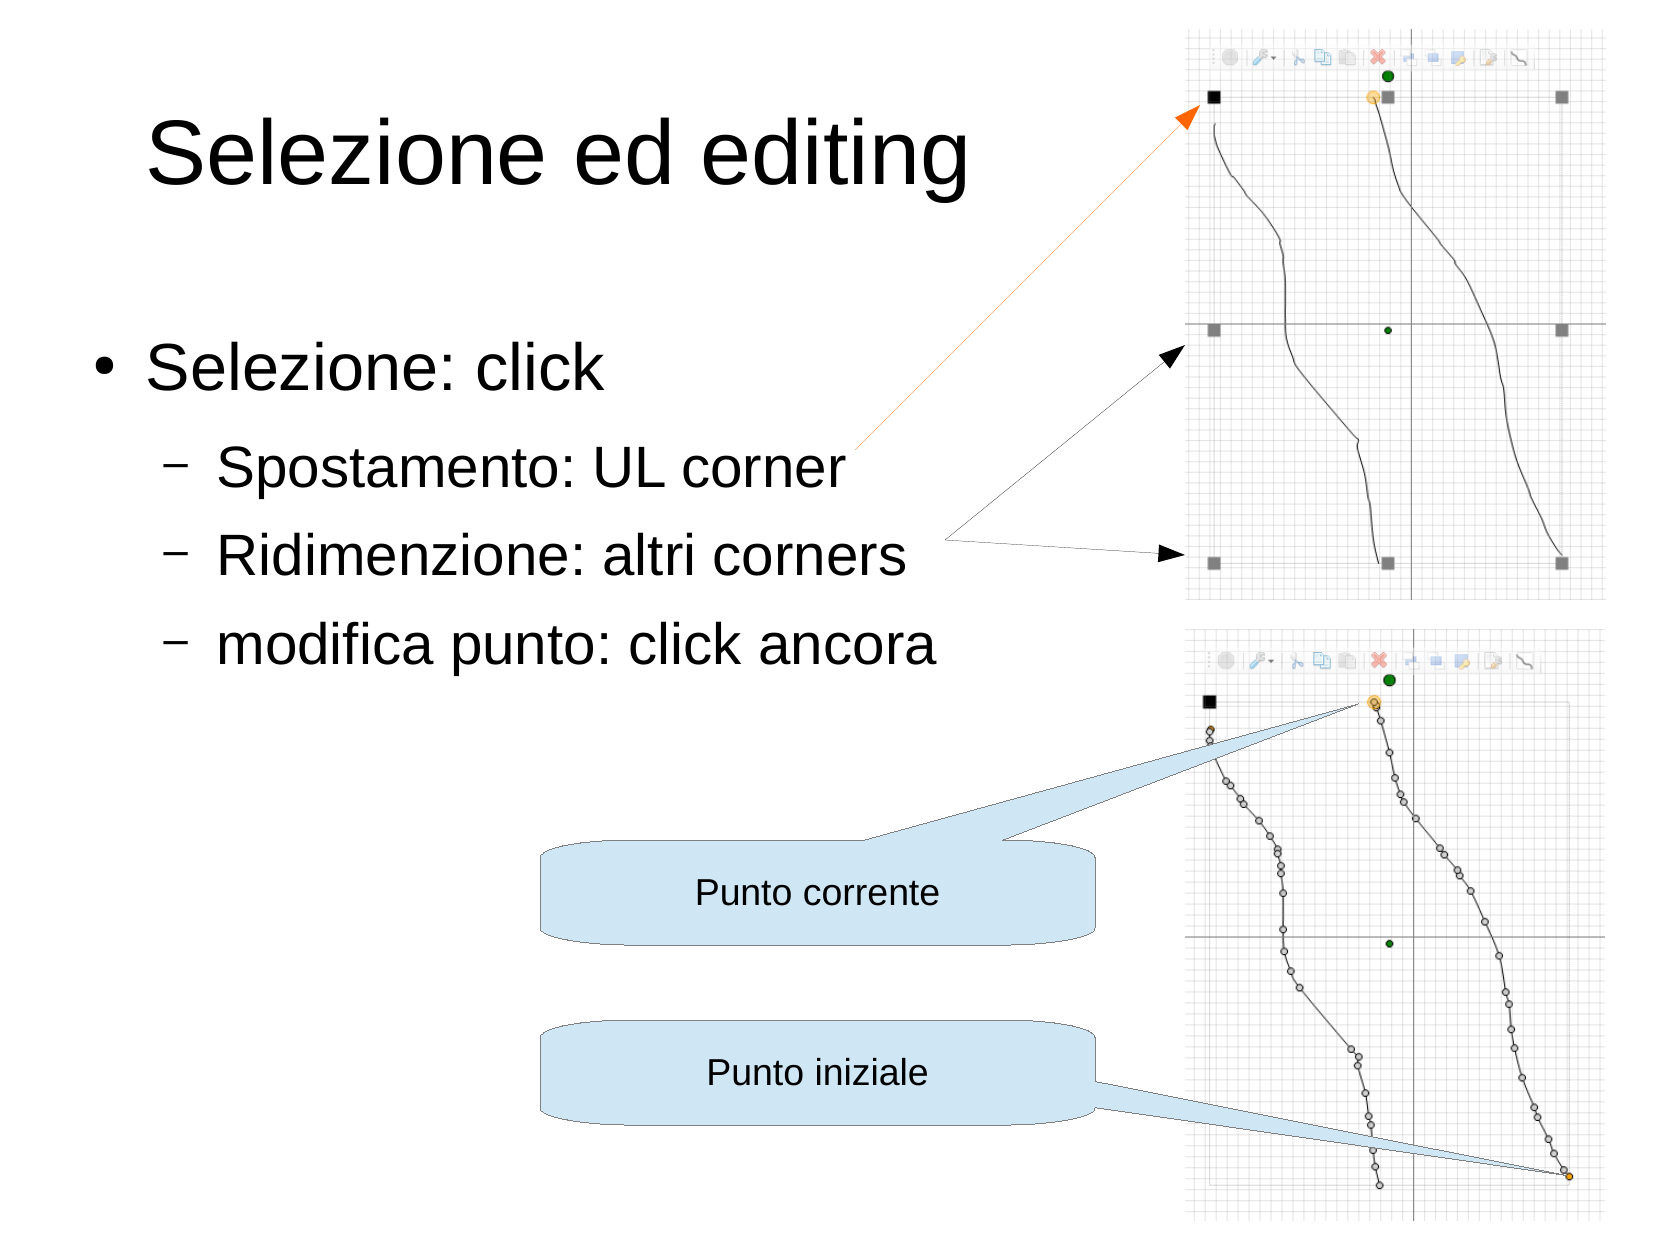

# Selezione ed editing
Selezione: click
Spostamento: UL corner
Ridimenzione: altri corners
modifica punto: click ancora
Punto corrente
Punto iniziale